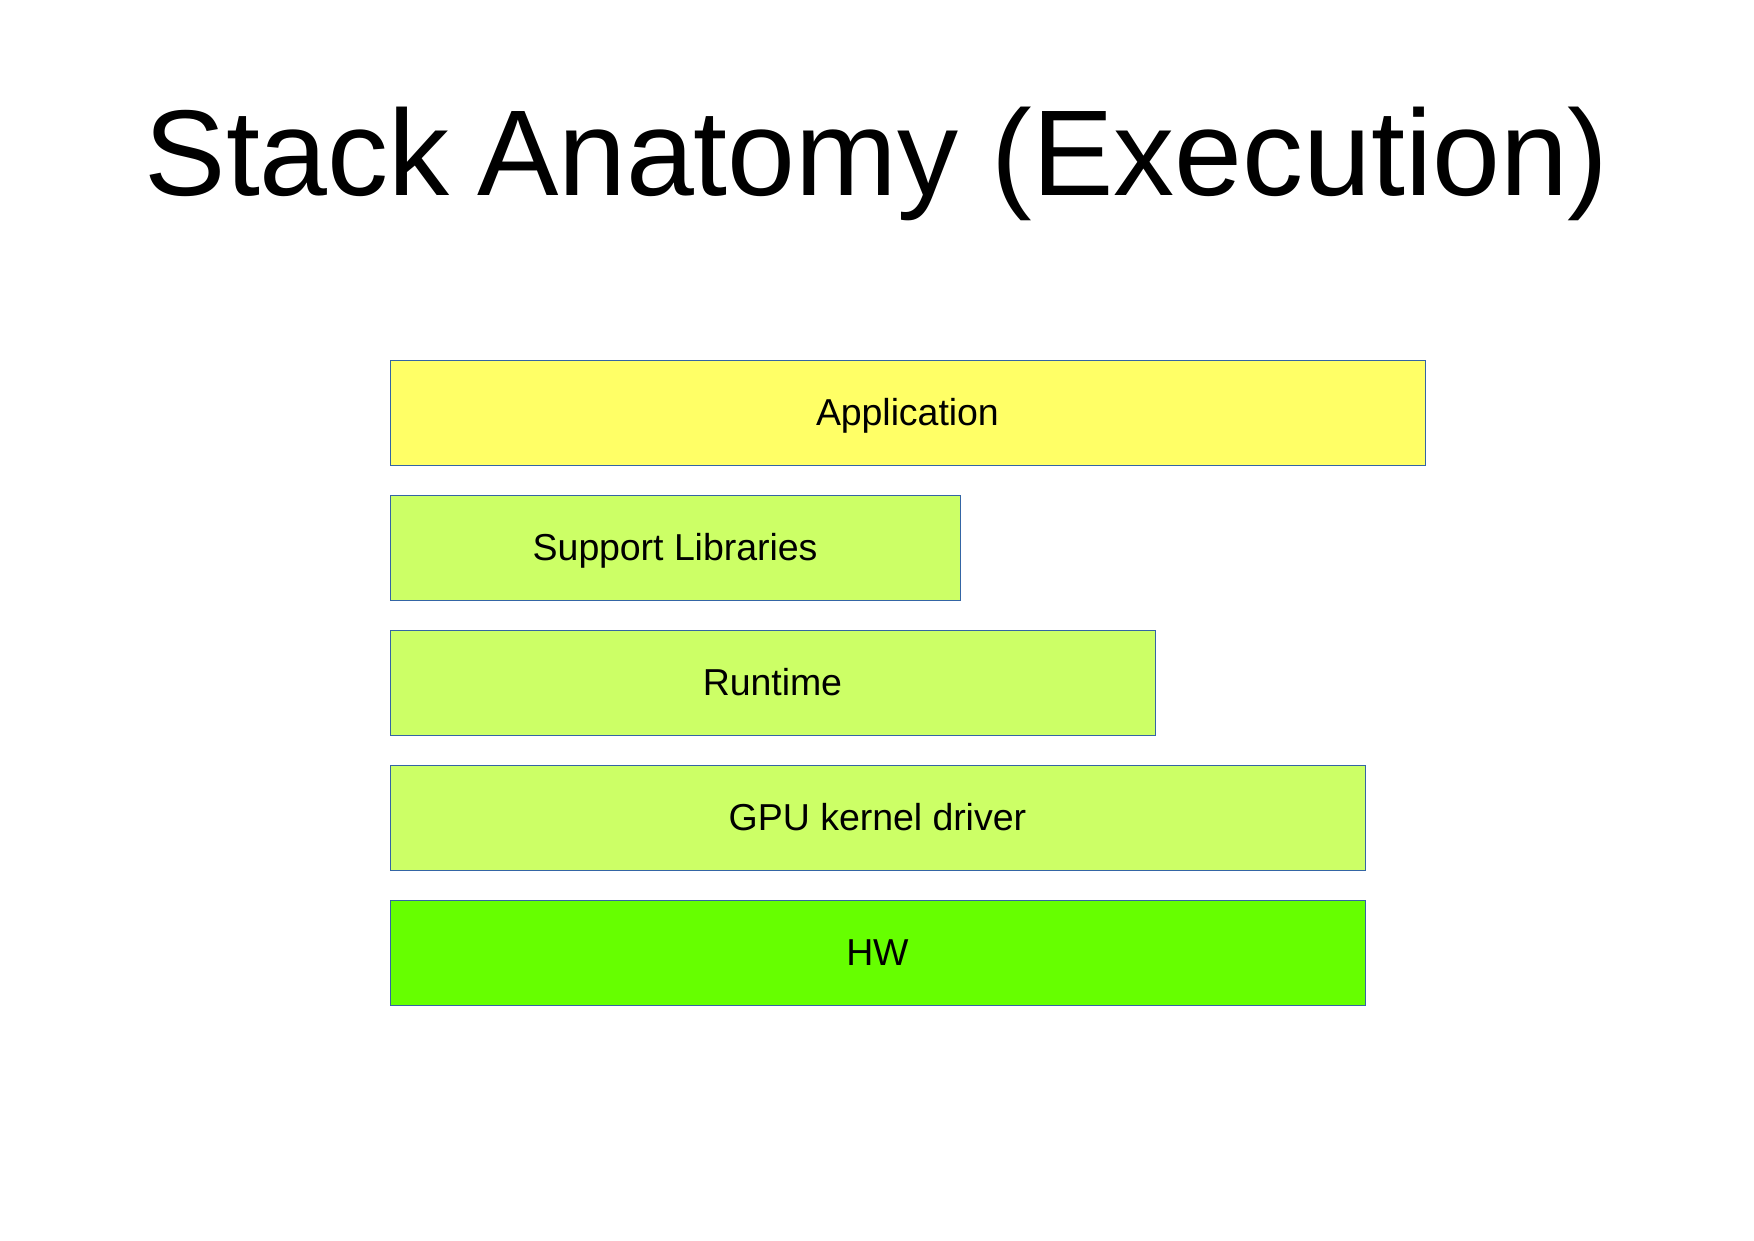

# Stack Anatomy (Execution)
Application
Support Libraries
Runtime
GPU kernel driver
HW